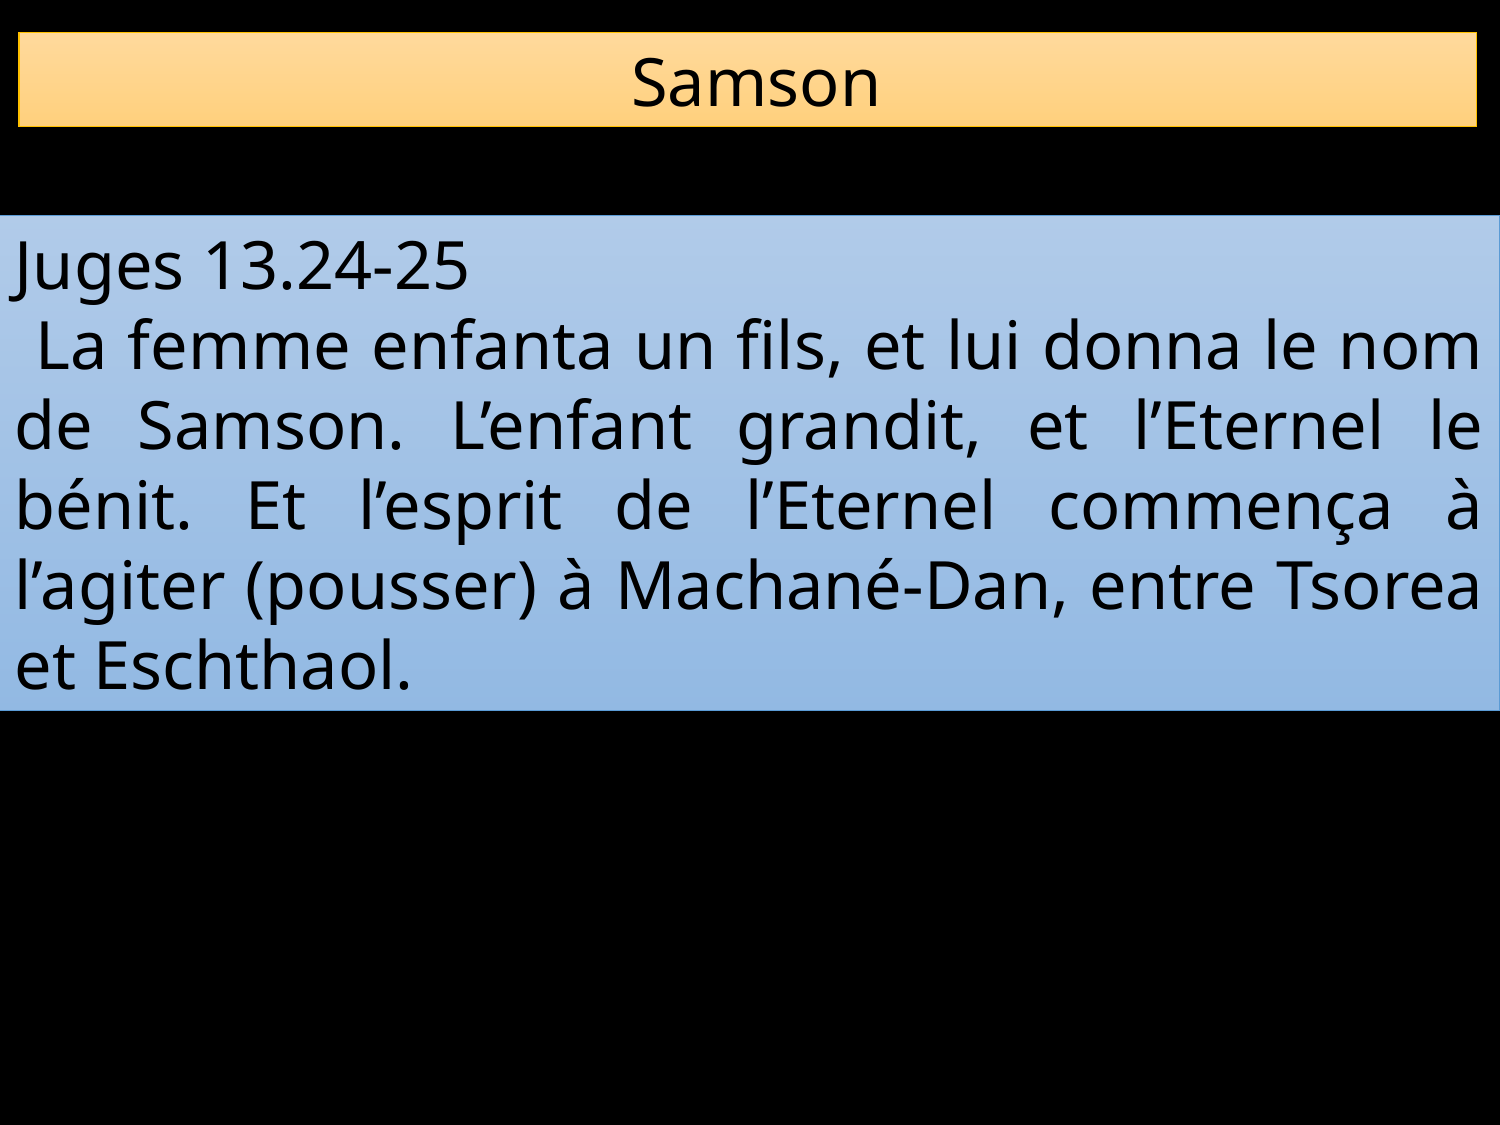

Samson
Juges 13.24-25
 La femme enfanta un fils, et lui donna le nom de Samson. L’enfant grandit, et l’Eternel le bénit. Et l’esprit de l’Eternel commença à l’agiter (pousser) à Machané-Dan, entre Tsorea et Eschthaol.